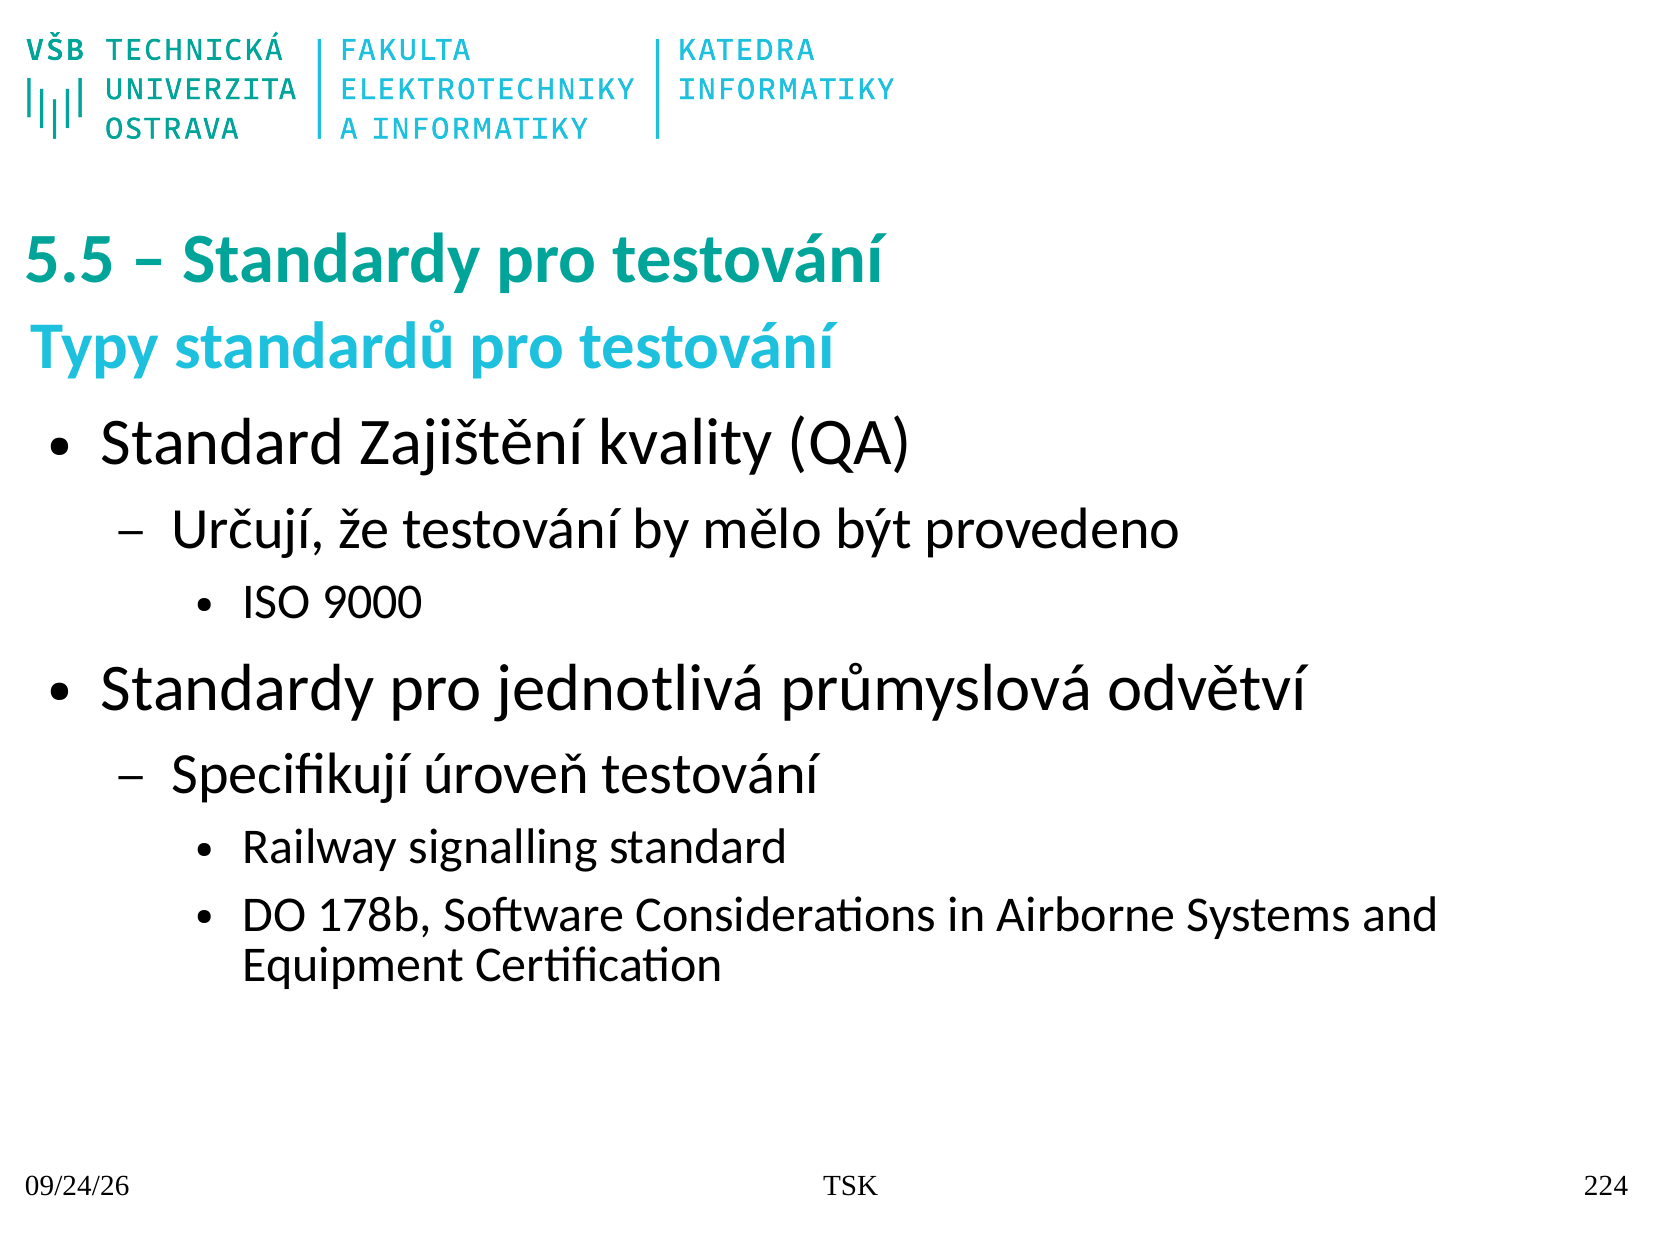

# 5.5 – Standardy pro testování
Typy standardů pro testování
Standard Zajištění kvality (QA)
Určují, že testování by mělo být provedeno
ISO 9000
Standardy pro jednotlivá průmyslová odvětví
Specifikují úroveň testování
Railway signalling standard
DO 178b, Software Considerations in Airborne Systems and Equipment Certification
TSK
224